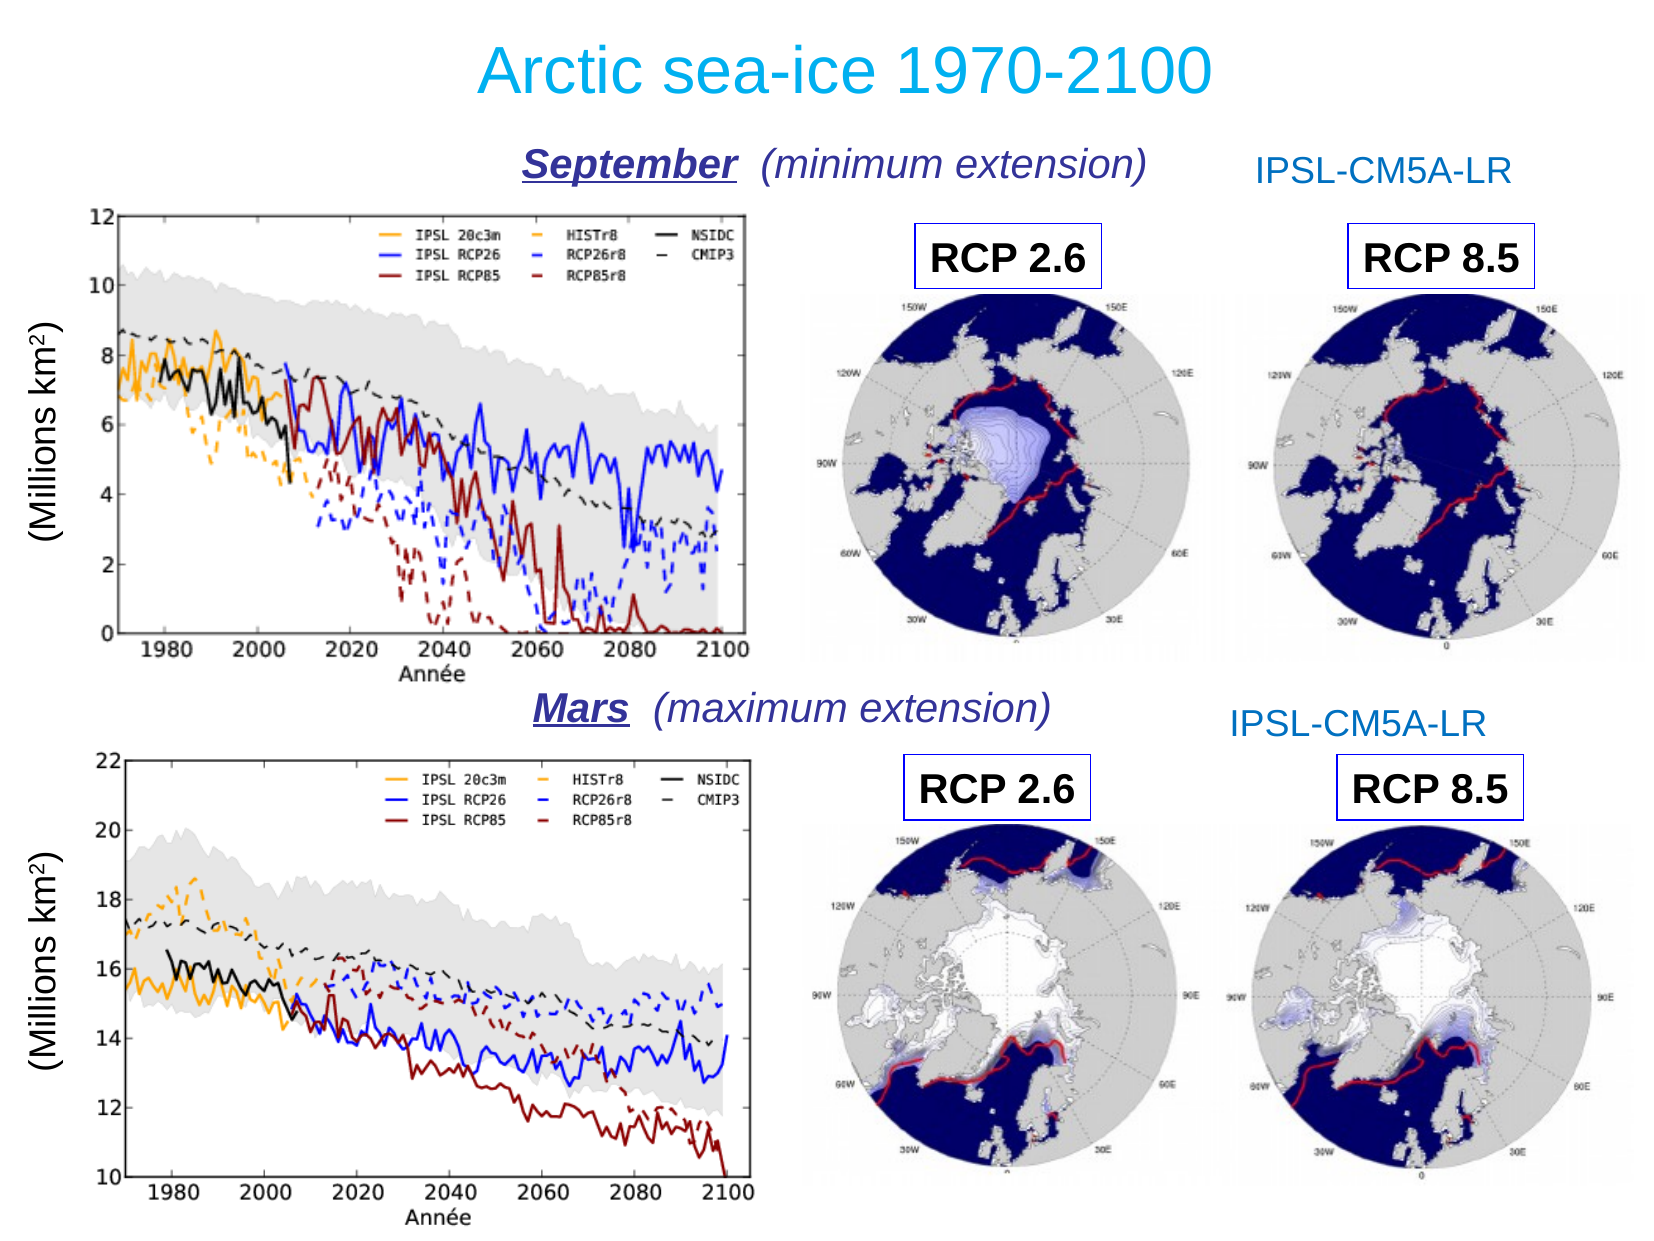

Arctic sea-ice 1970-2100
September (minimum extension)
IPSL-CM5A-LR
RCP 2.6
RCP 8.5
(Millions km2)
Mars (maximum extension)
IPSL-CM5A-LR
RCP 2.6
RCP 8.5
(Millions km2)